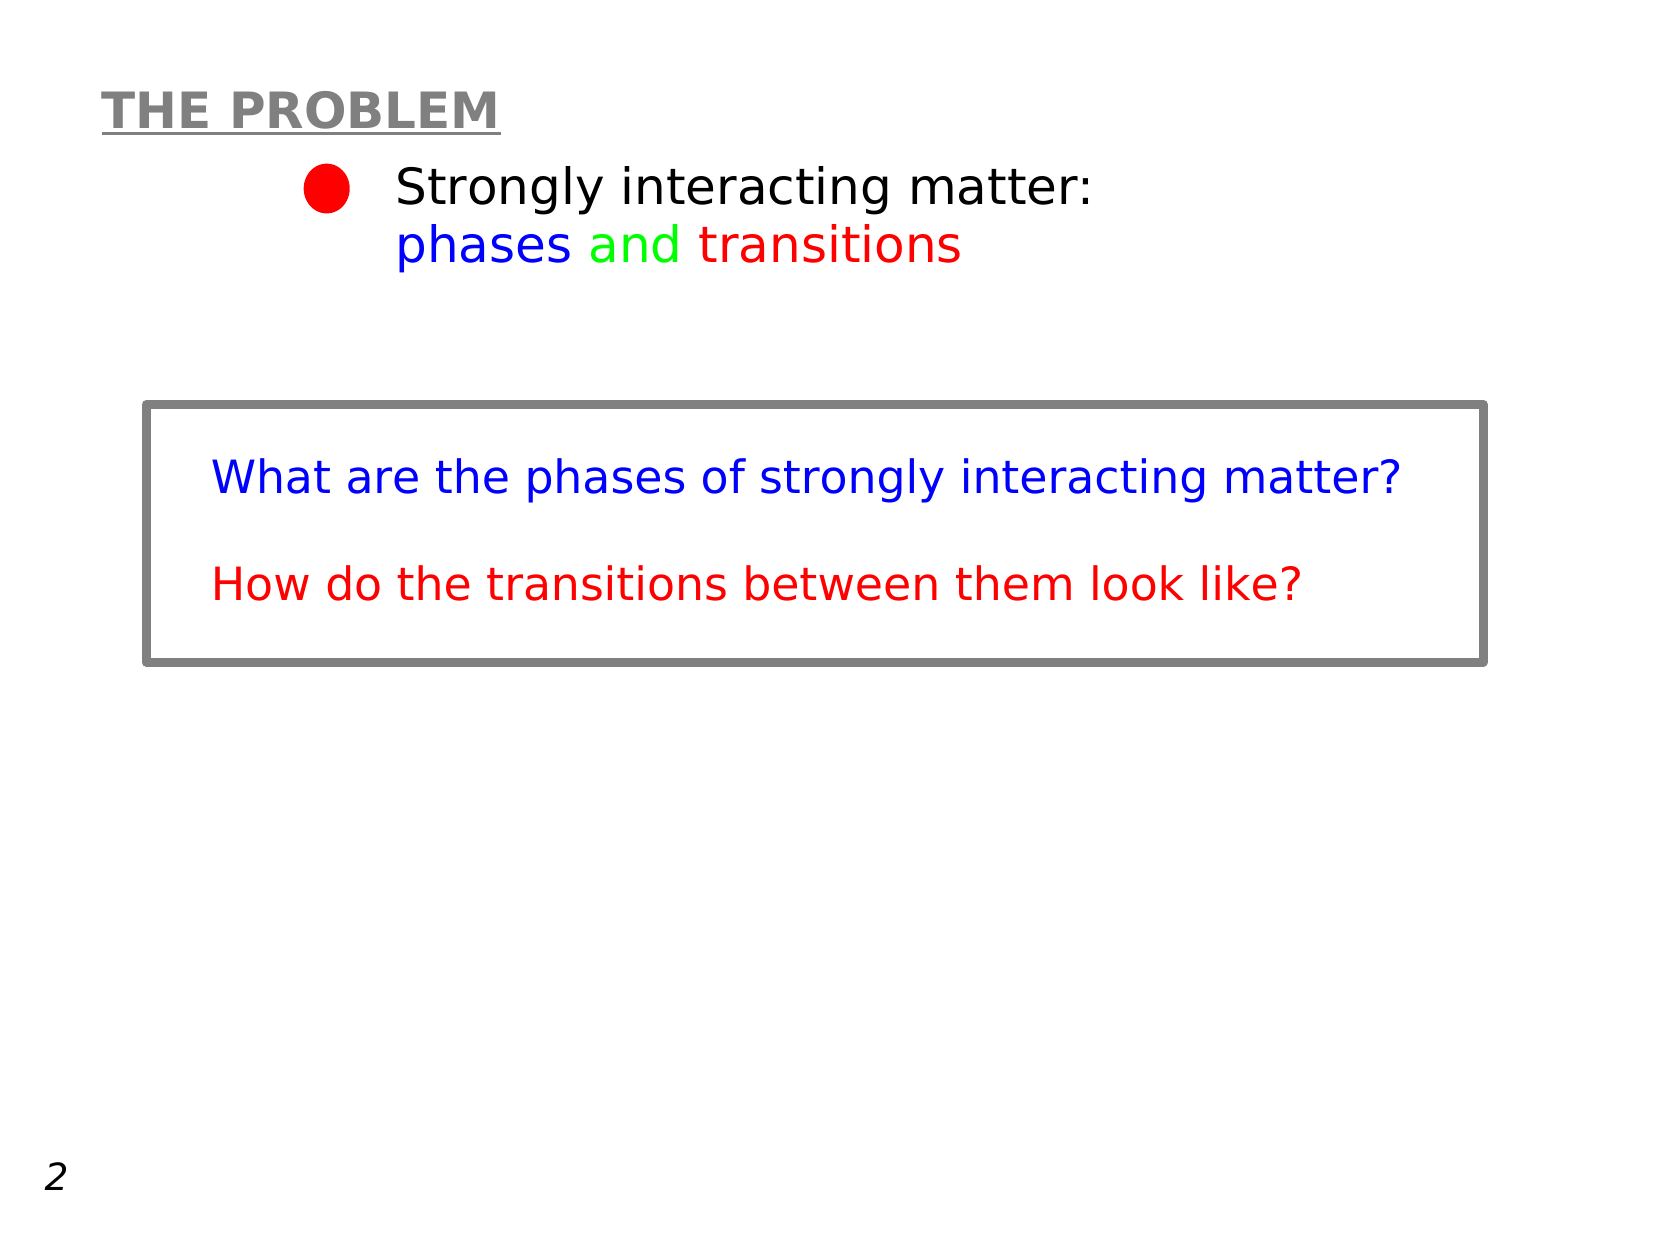

THE PROBLEM
Strongly interacting matter:
phases and transitions
What are the phases of strongly interacting matter?
How do the transitions between them look like?